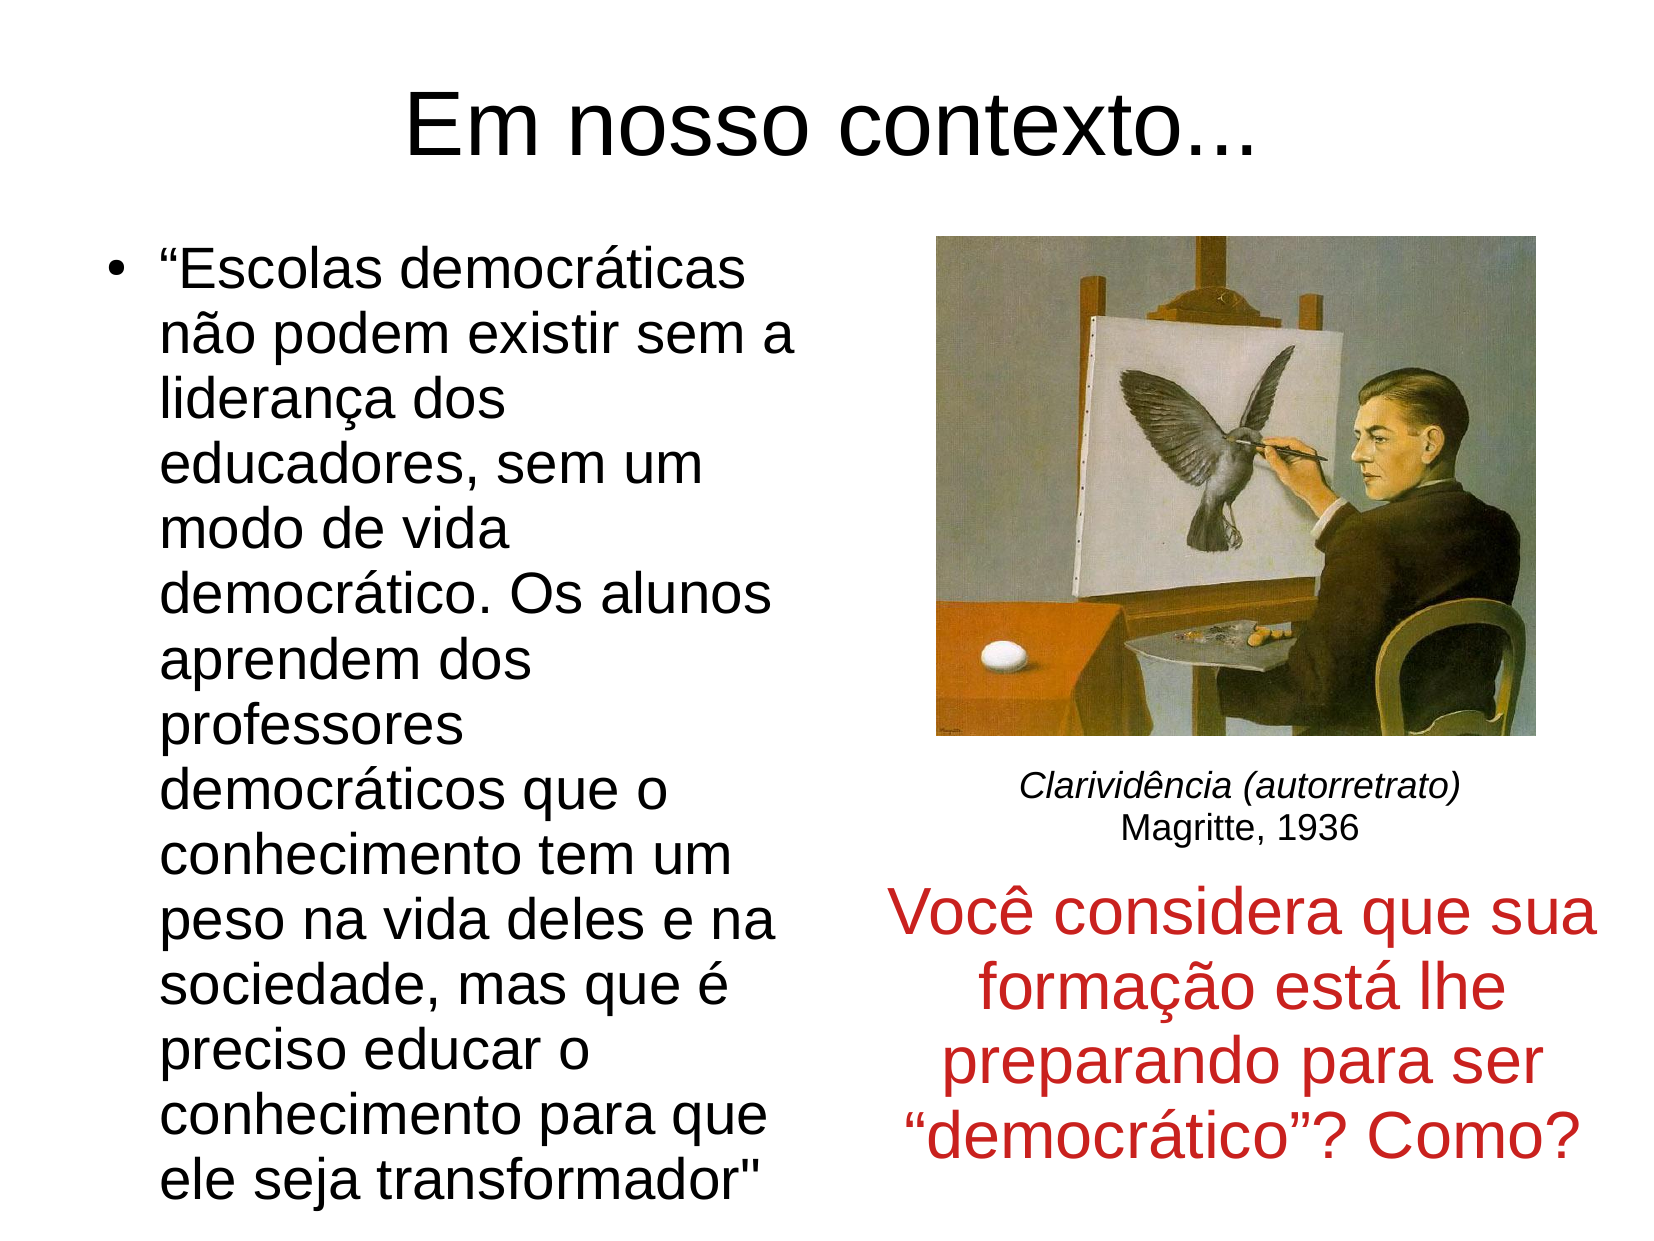

# Em nosso contexto...
“Escolas democráticas não podem existir sem a liderança dos educadores, sem um modo de vida democrático. Os alunos aprendem dos professores democráticos que o conhecimento tem um peso na vida deles e na sociedade, mas que é preciso educar o conhecimento para que ele seja transformador"
Clarividência (autorretrato)
Magritte, 1936
Você considera que sua formação está lhe preparando para ser “democrático”? Como?